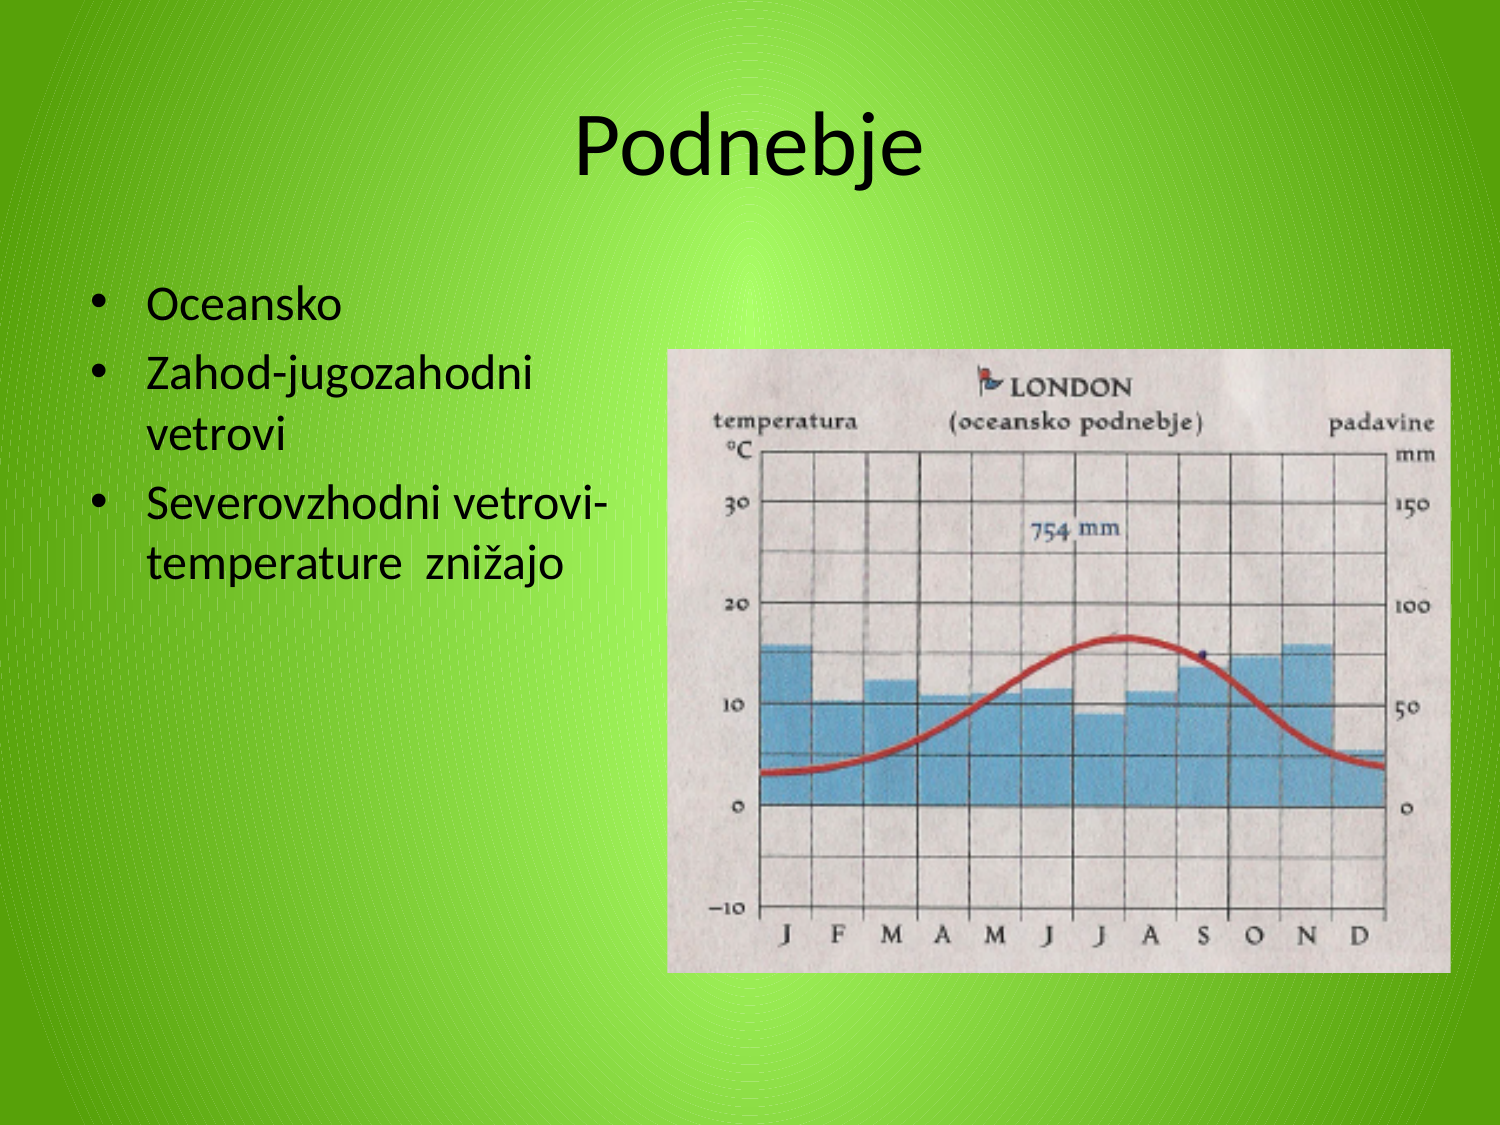

# Podnebje
Oceansko
Zahod-jugozahodni vetrovi
Severovzhodni vetrovi-temperature znižajo